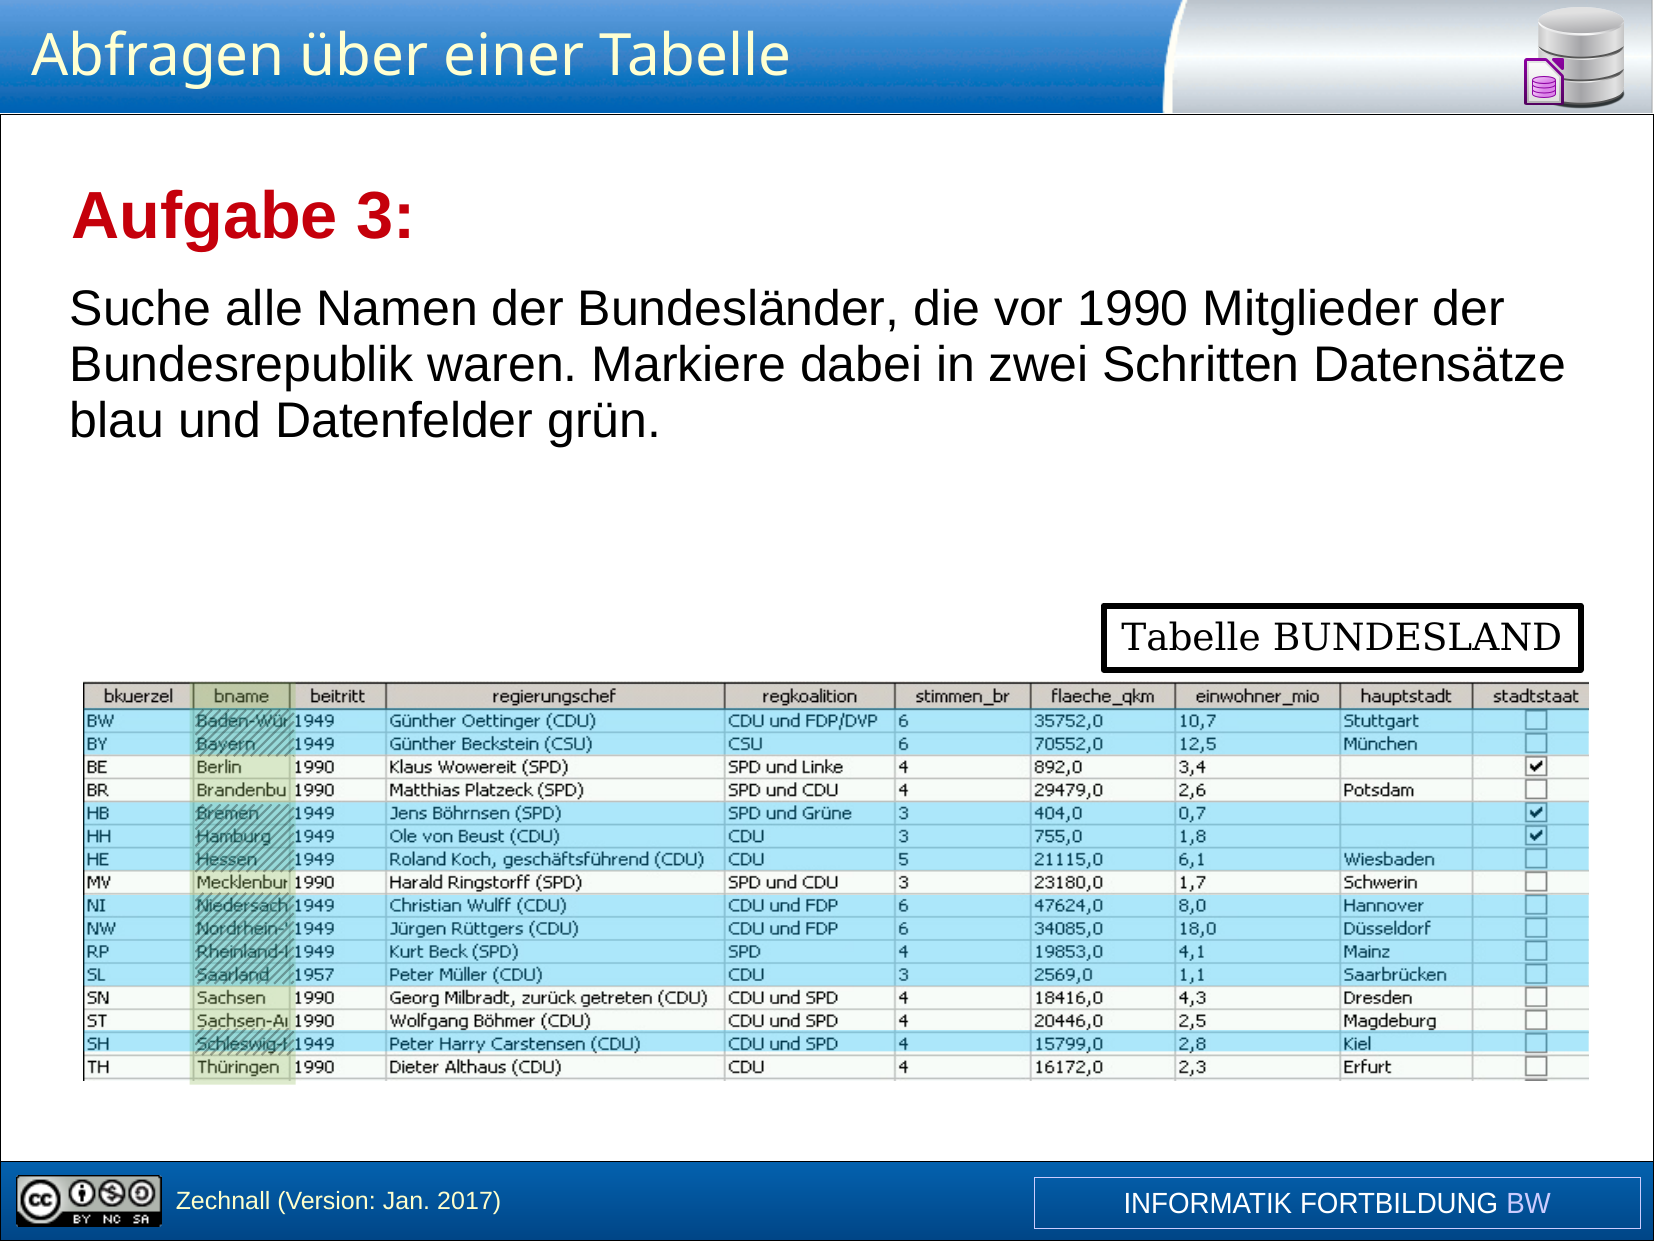

# Abfragen über einer Tabelle
Aufgabe 3:
Suche alle Namen der Bundesländer, die vor 1990 Mitglieder der Bundesrepublik waren. Markiere dabei in zwei Schritten Datensätze blau und Datenfelder grün.
Tabelle BUNDESLAND